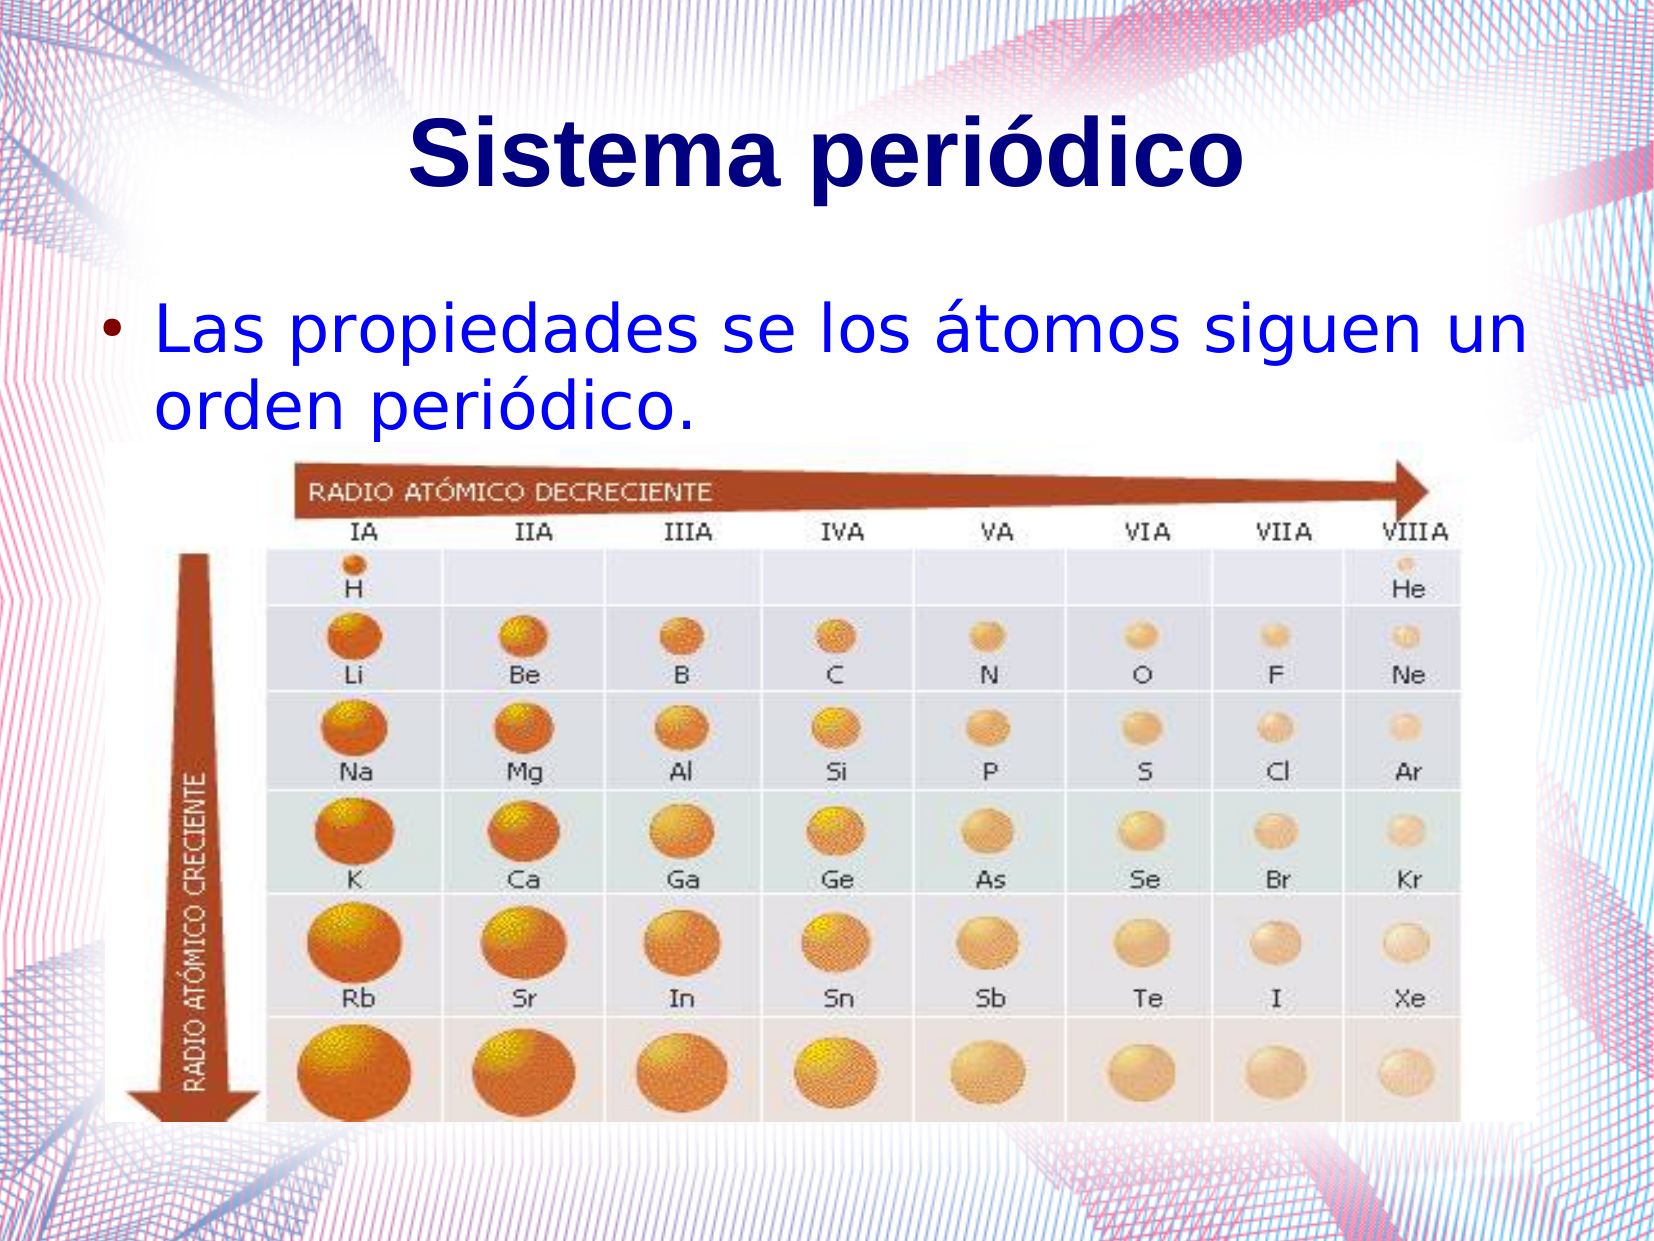

# Sistema periódico
Las propiedades se los átomos siguen un orden periódico.